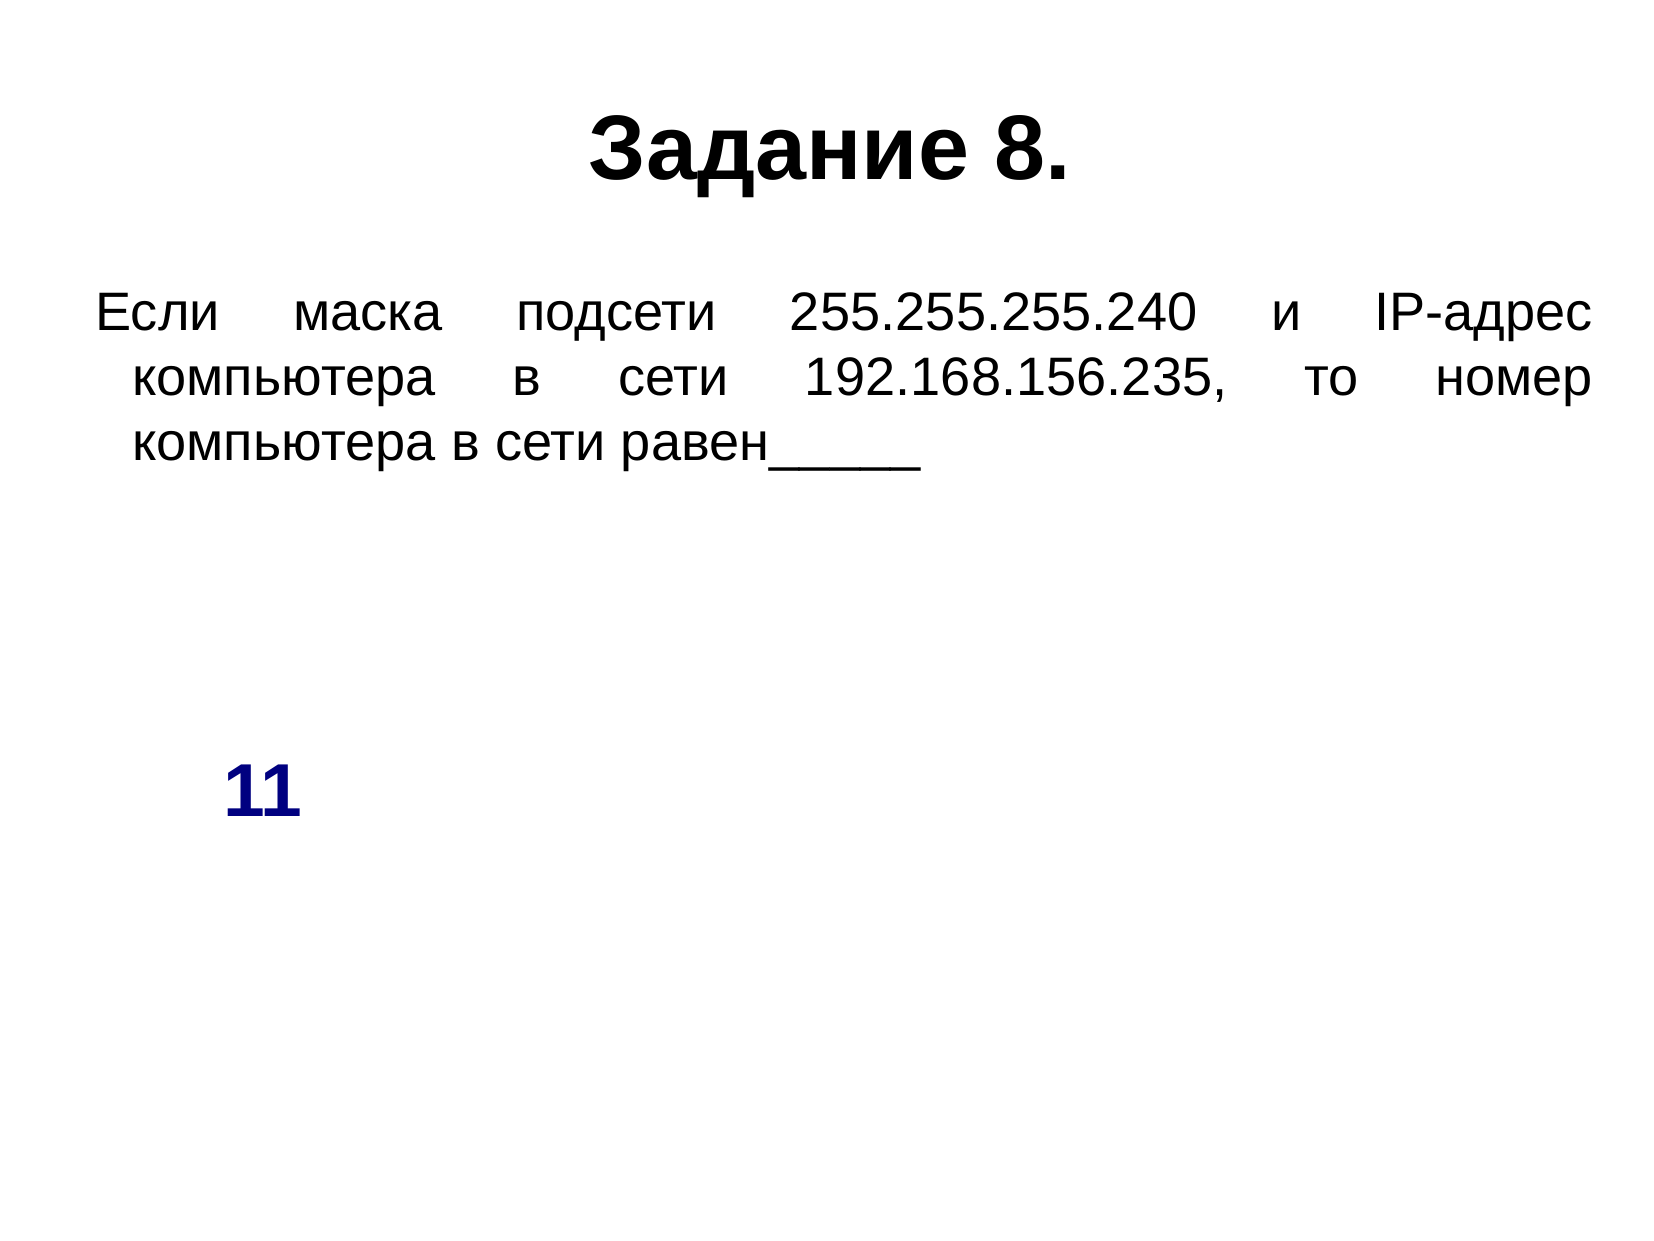

# Задание 8.
Если маска подсети 255.255.255.240 и IP-адрес компьютера в сети 192.168.156.235, то номер компьютера в сети равен_____
 	11